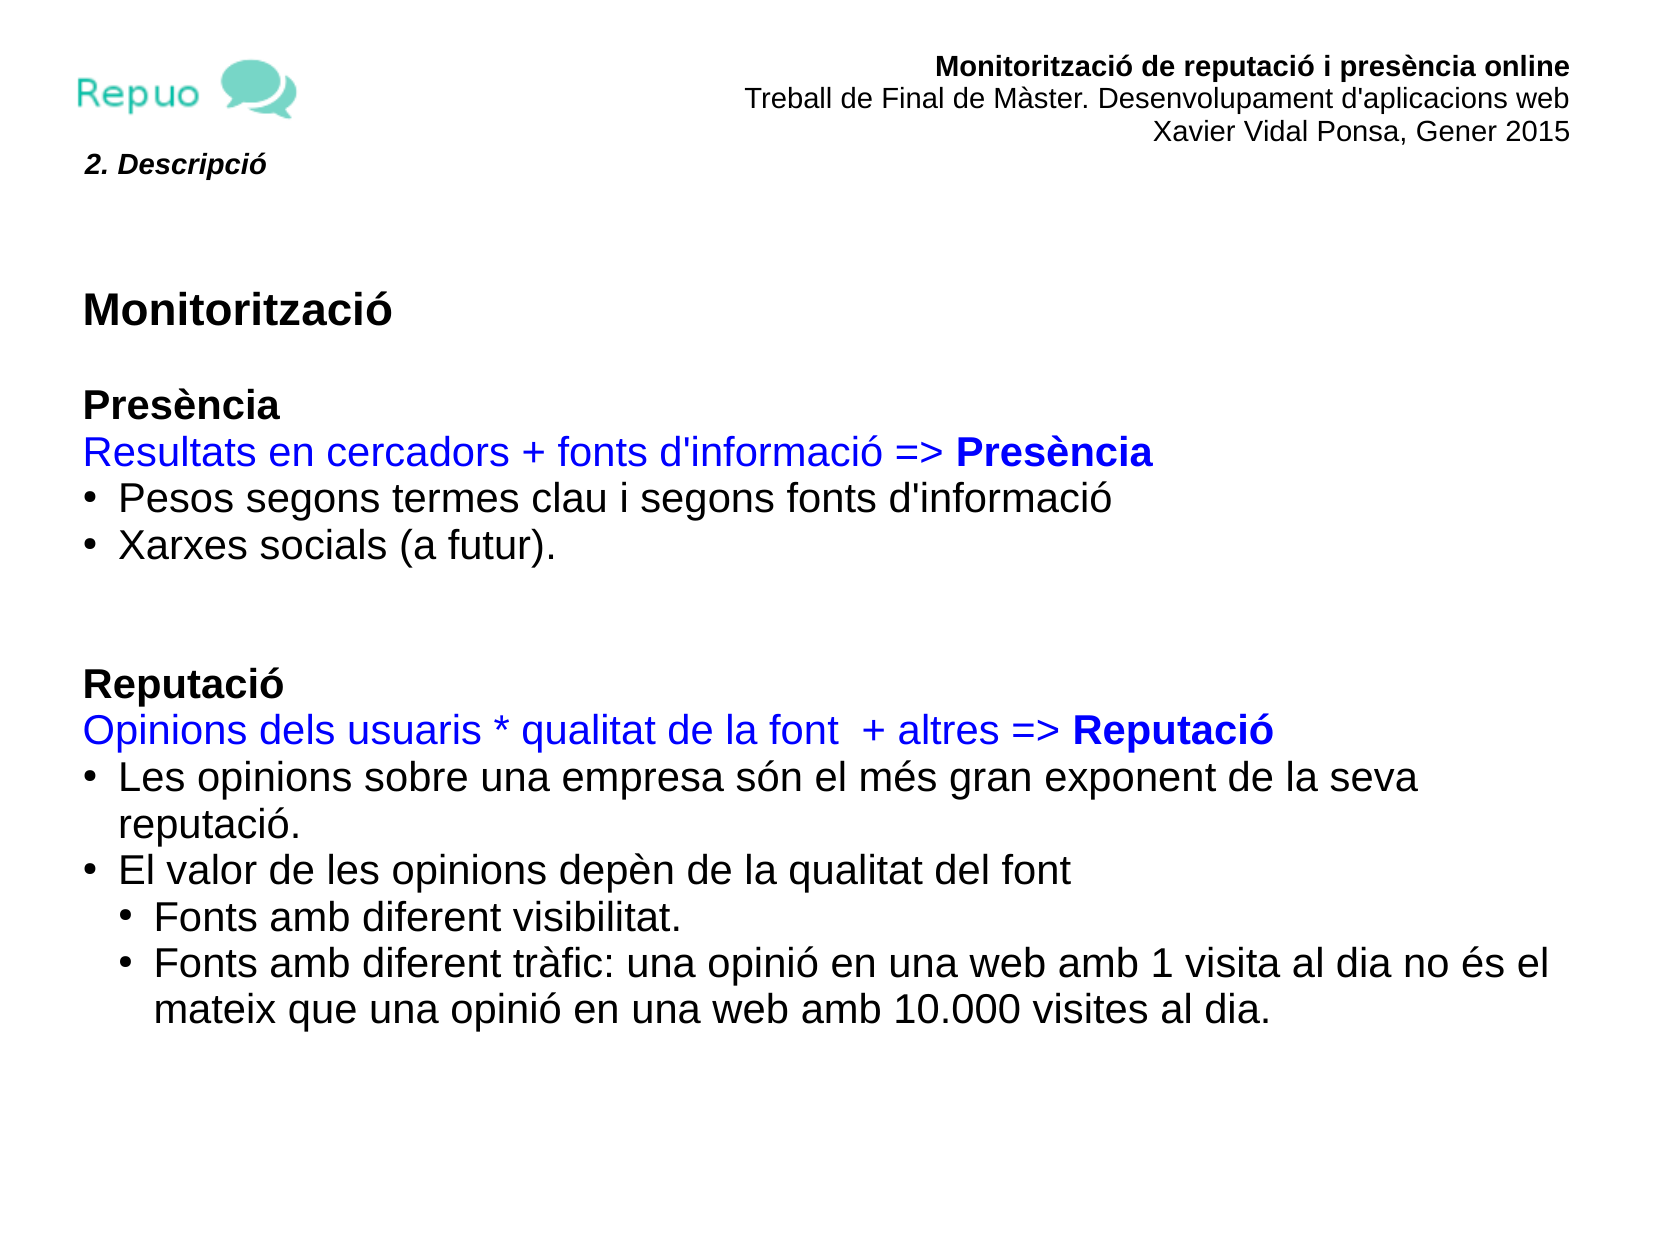

# Monitorització de reputació i presència online Treball de Final de Màster. Desenvolupament d'aplicacions web Xavier Vidal Ponsa, Gener 2015 2. Descripció
Monitorització
Presència
Resultats en cercadors + fonts d'informació => Presència
Pesos segons termes clau i segons fonts d'informació
Xarxes socials (a futur).
Reputació
Opinions dels usuaris * qualitat de la font + altres => Reputació
Les opinions sobre una empresa són el més gran exponent de la seva reputació.
El valor de les opinions depèn de la qualitat del font
Fonts amb diferent visibilitat.
Fonts amb diferent tràfic: una opinió en una web amb 1 visita al dia no és el mateix que una opinió en una web amb 10.000 visites al dia.